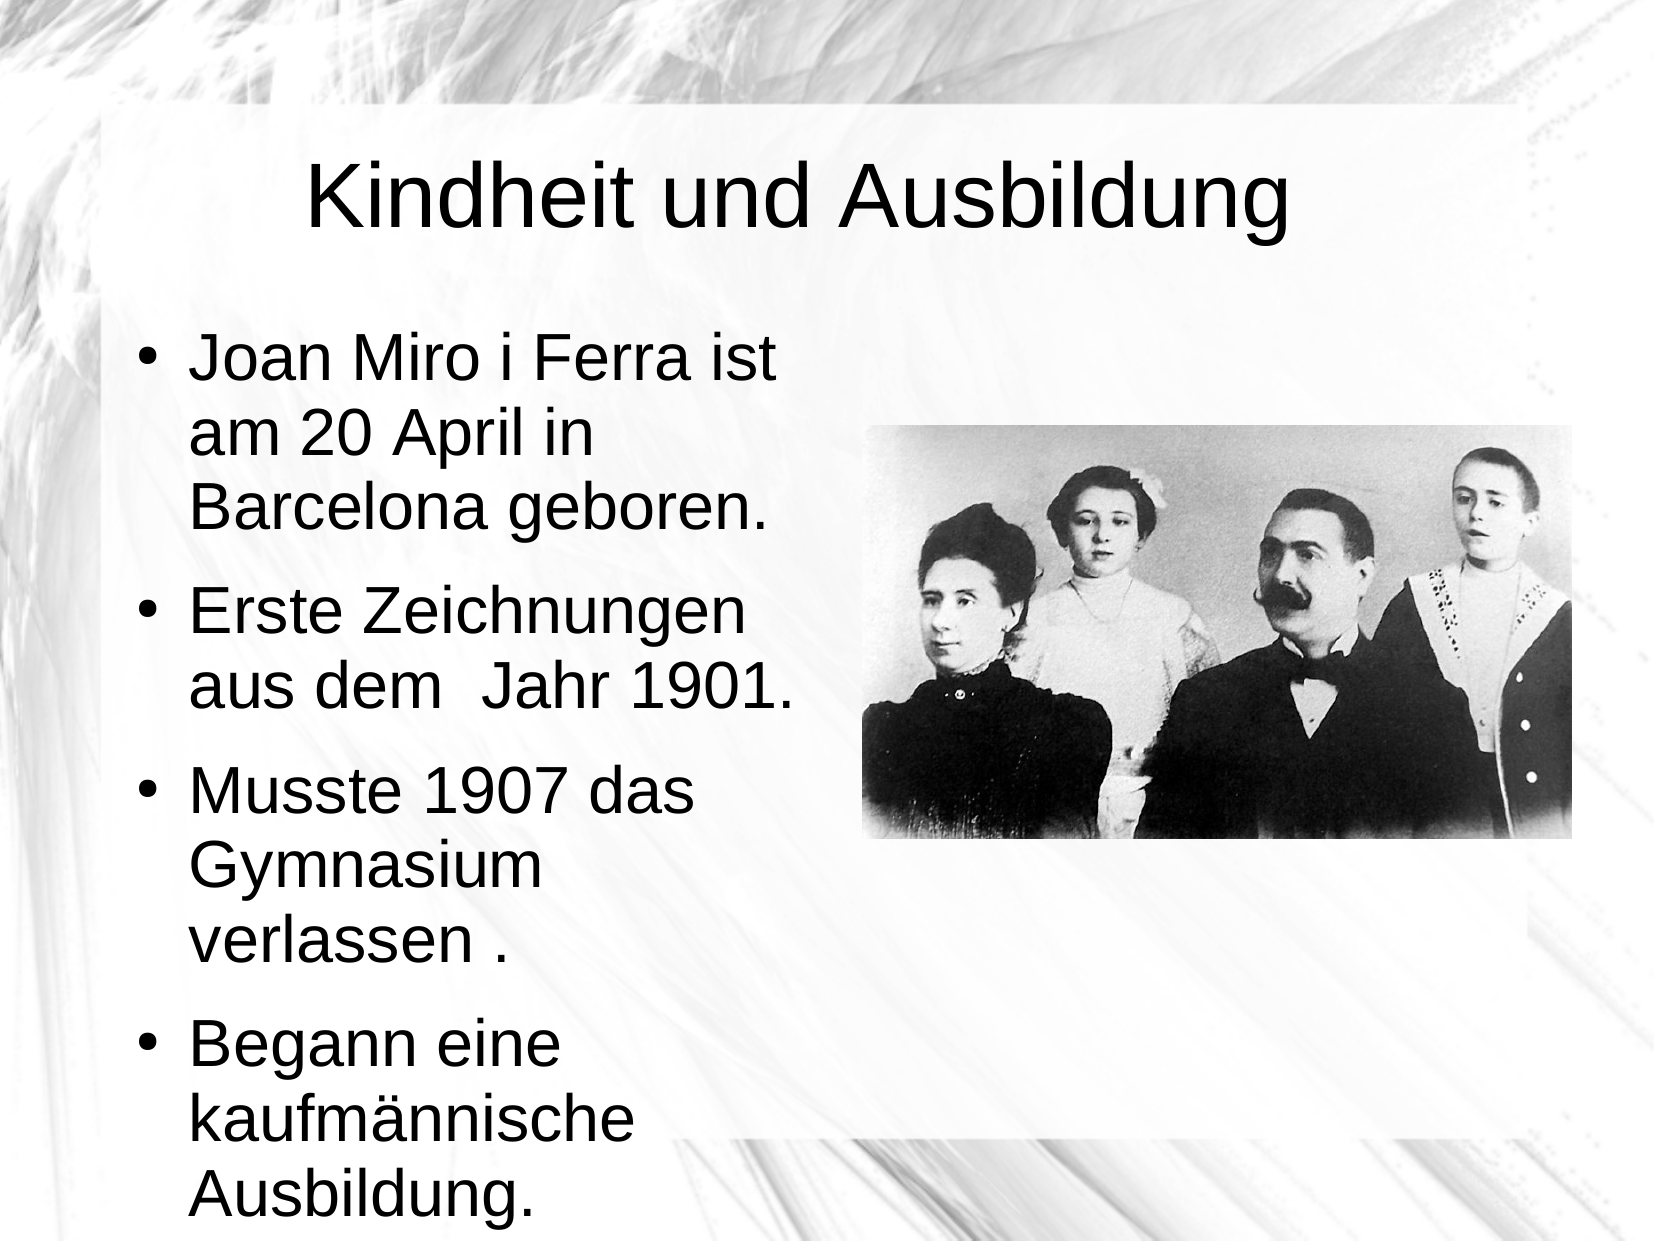

# Kindheit und Ausbildung
Joan Miro i Ferra ist am 20 April in Barcelona geboren.
Erste Zeichnungen aus dem Jahr 1901.
Musste 1907 das Gymnasium verlassen .
Begann eine kaufmännische Ausbildung.